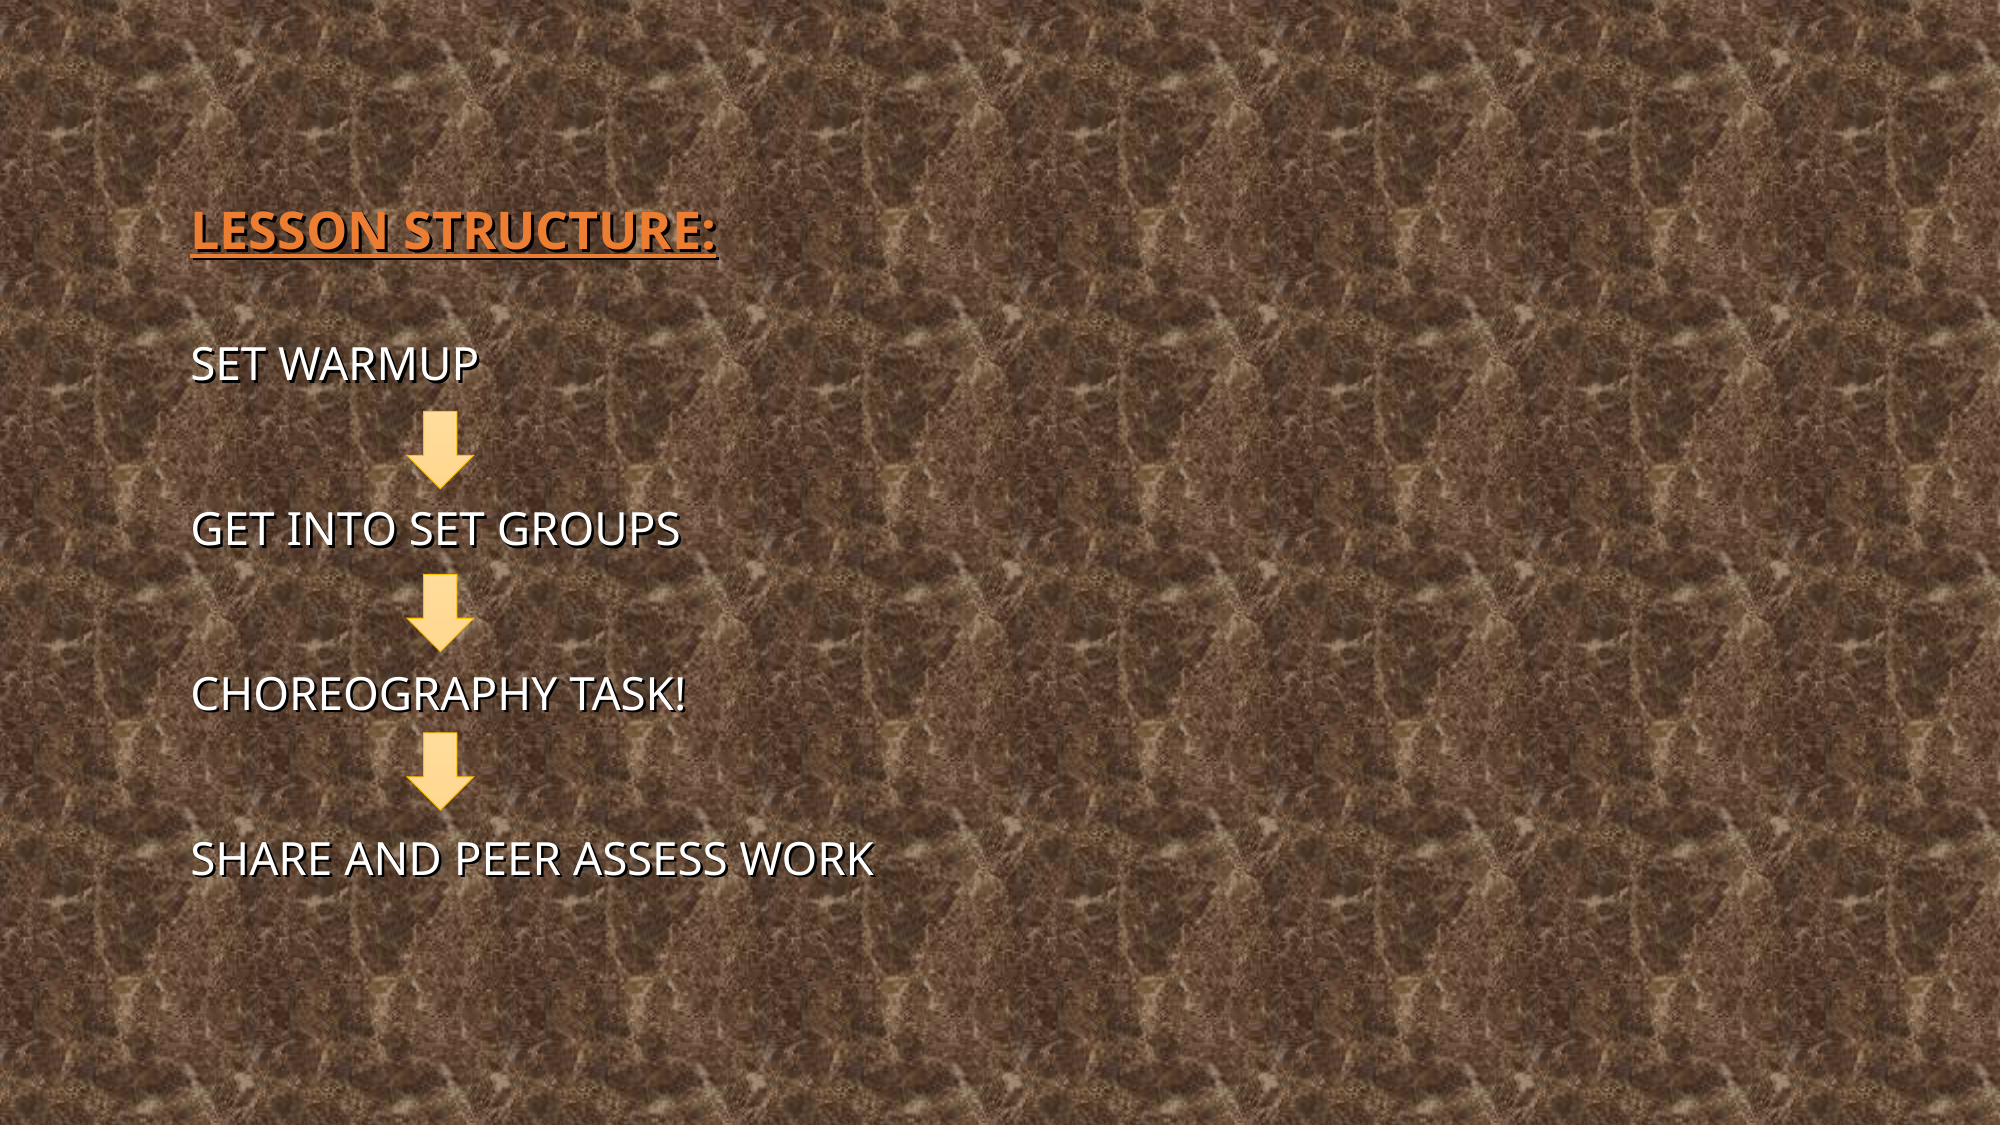

# LESSON STRUCTURE: SET WARMUP GET INTO SET GROUPS CHOREOGRAPHY TASK! Share and peer assess work